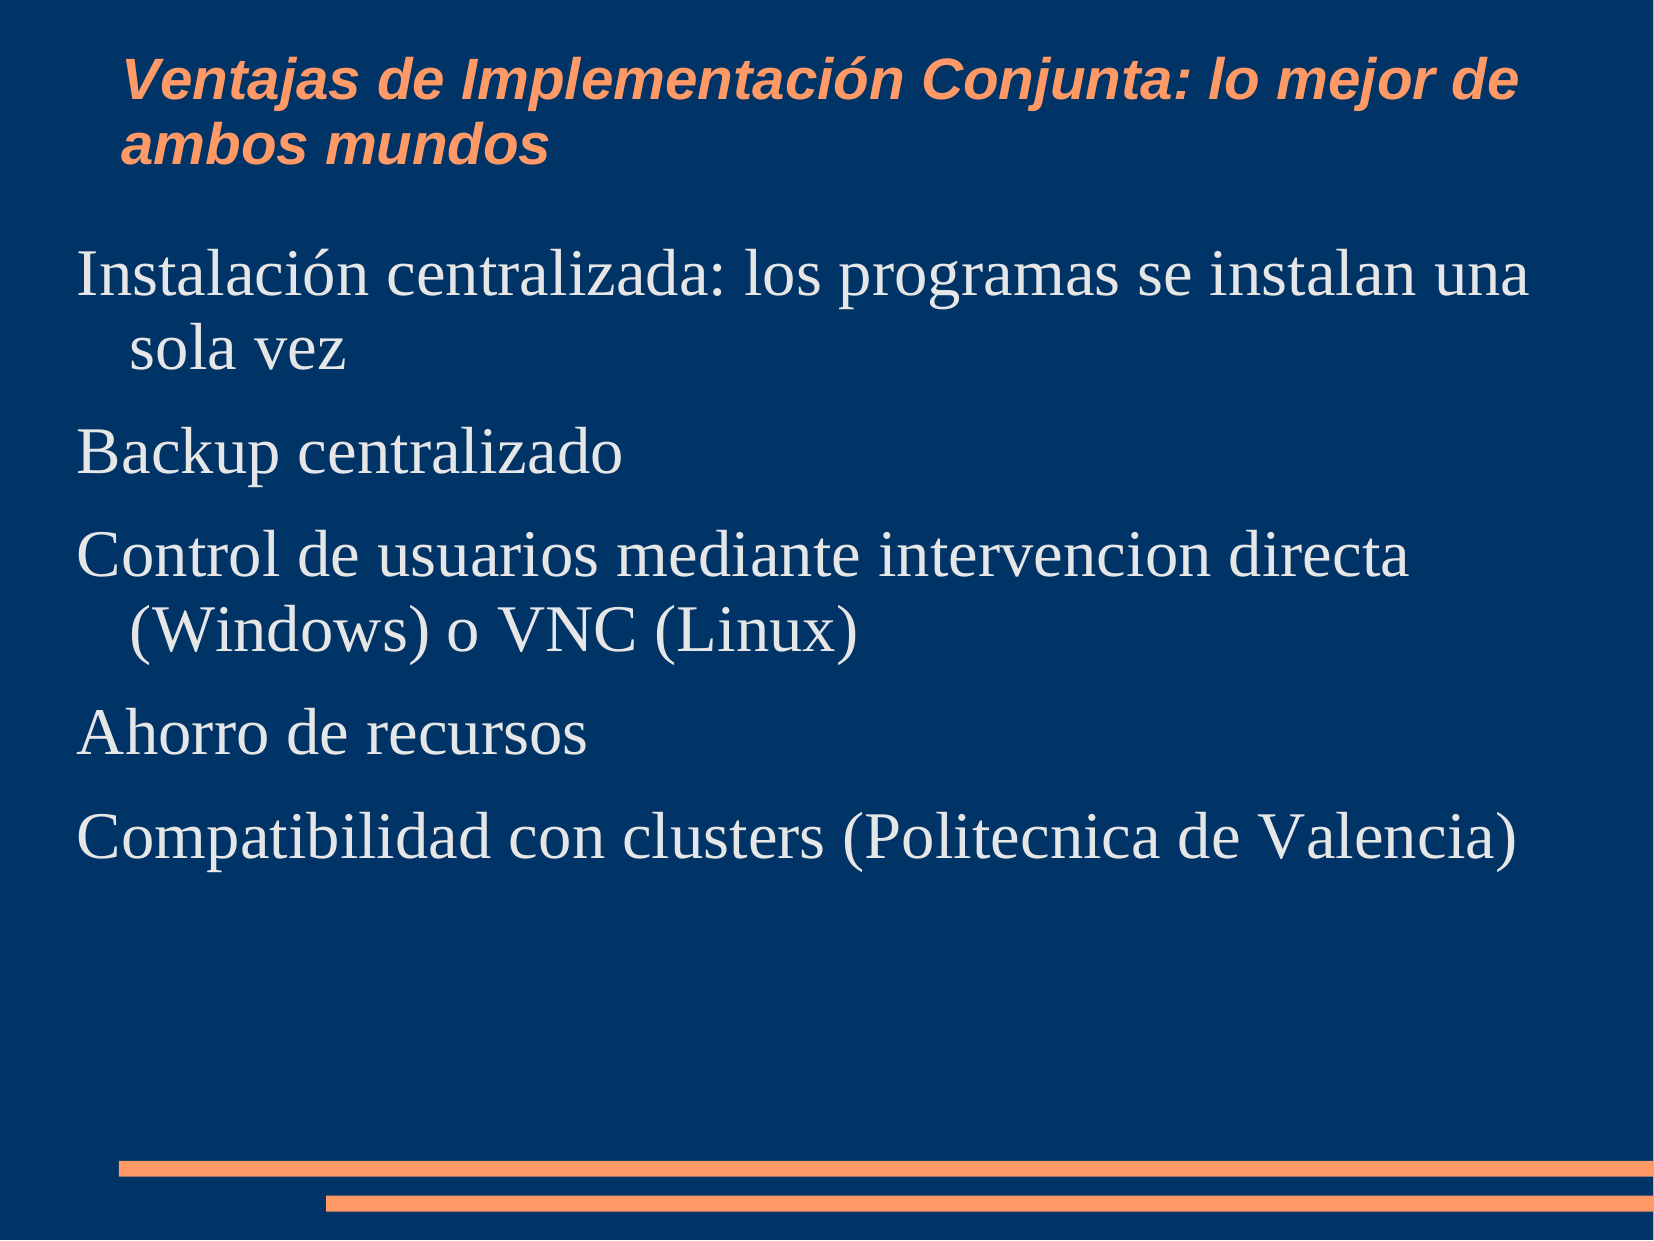

# Ventajas de Implementación Conjunta: lo mejor de ambos mundos
Instalación centralizada: los programas se instalan una sola vez
Backup centralizado
Control de usuarios mediante intervencion directa (Windows) o VNC (Linux)
Ahorro de recursos
Compatibilidad con clusters (Politecnica de Valencia)